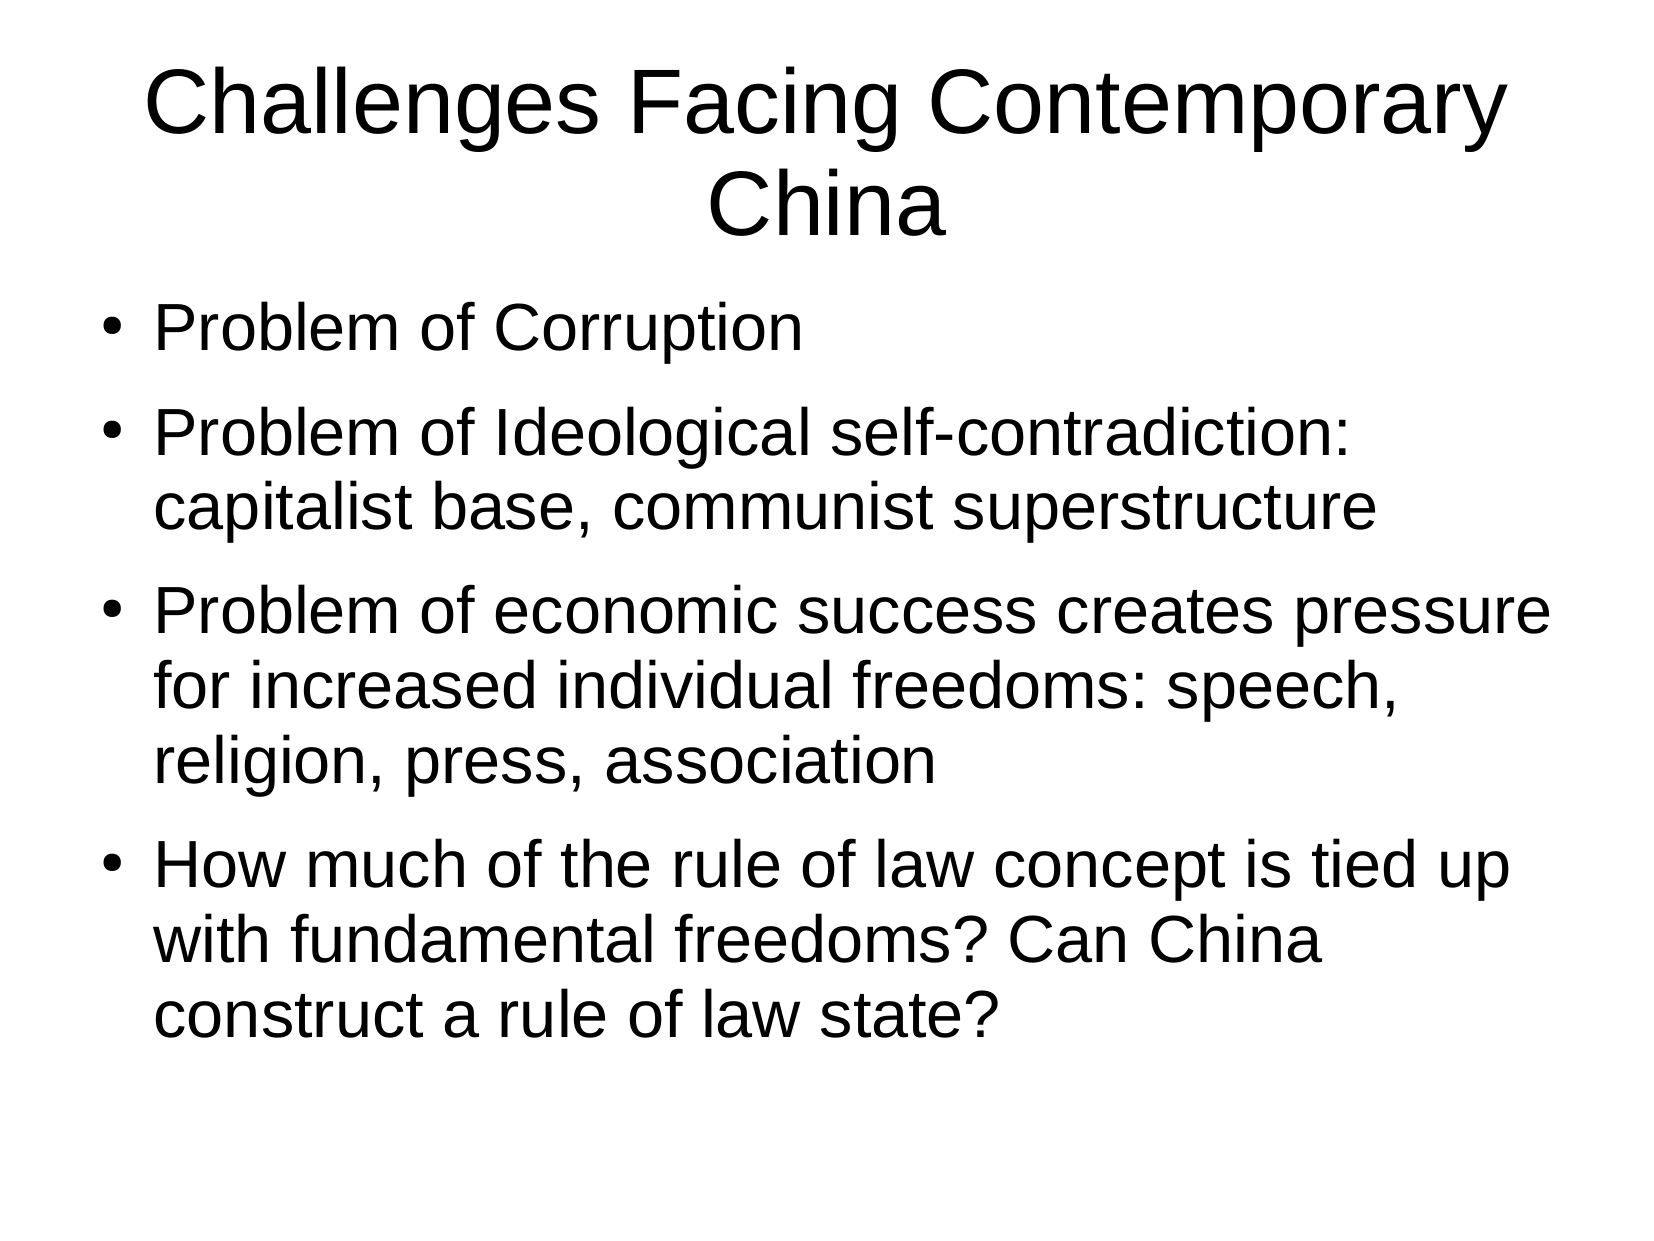

# Challenges Facing Contemporary China
Problem of Corruption
Problem of Ideological self-contradiction: capitalist base, communist superstructure
Problem of economic success creates pressure for increased individual freedoms: speech, religion, press, association
How much of the rule of law concept is tied up with fundamental freedoms? Can China construct a rule of law state?